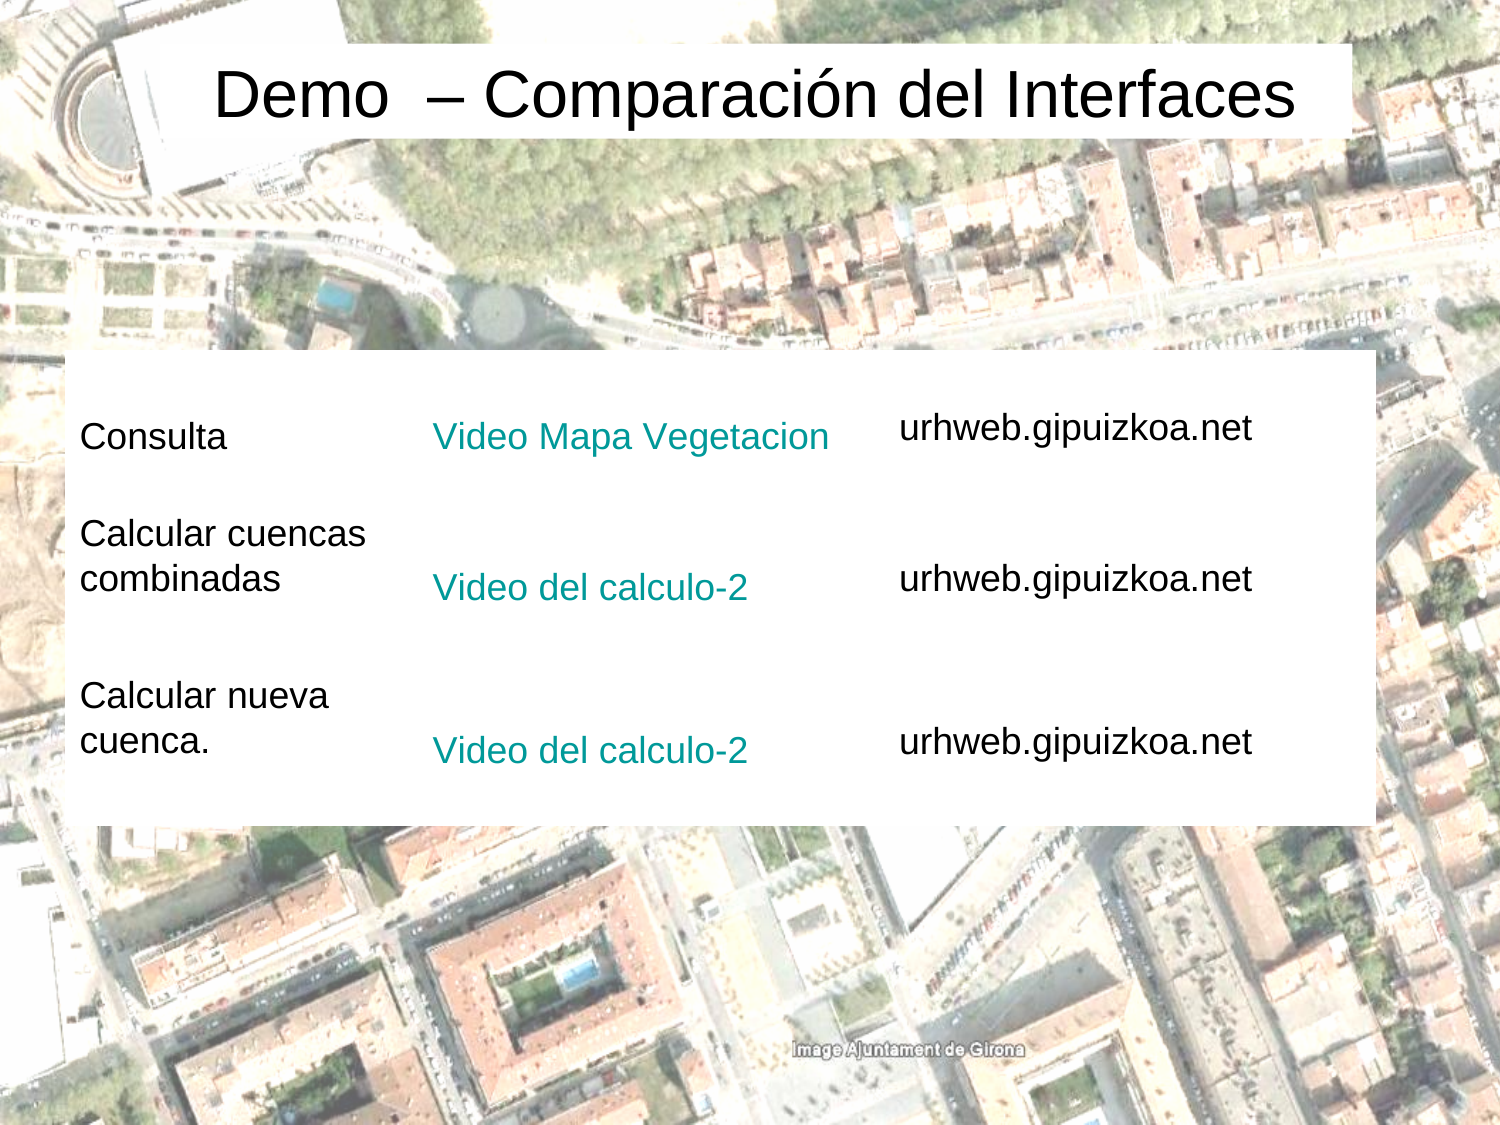

# Demo – Comparación del Interfaces
| Consulta | Video Mapa Vegetacion | urhweb.gipuizkoa.net |
| --- | --- | --- |
| Calcular cuencas combinadas | Video del calculo-2 | urhweb.gipuizkoa.net |
| Calcular nueva cuenca. | Video del calculo-2 | urhweb.gipuizkoa.net |